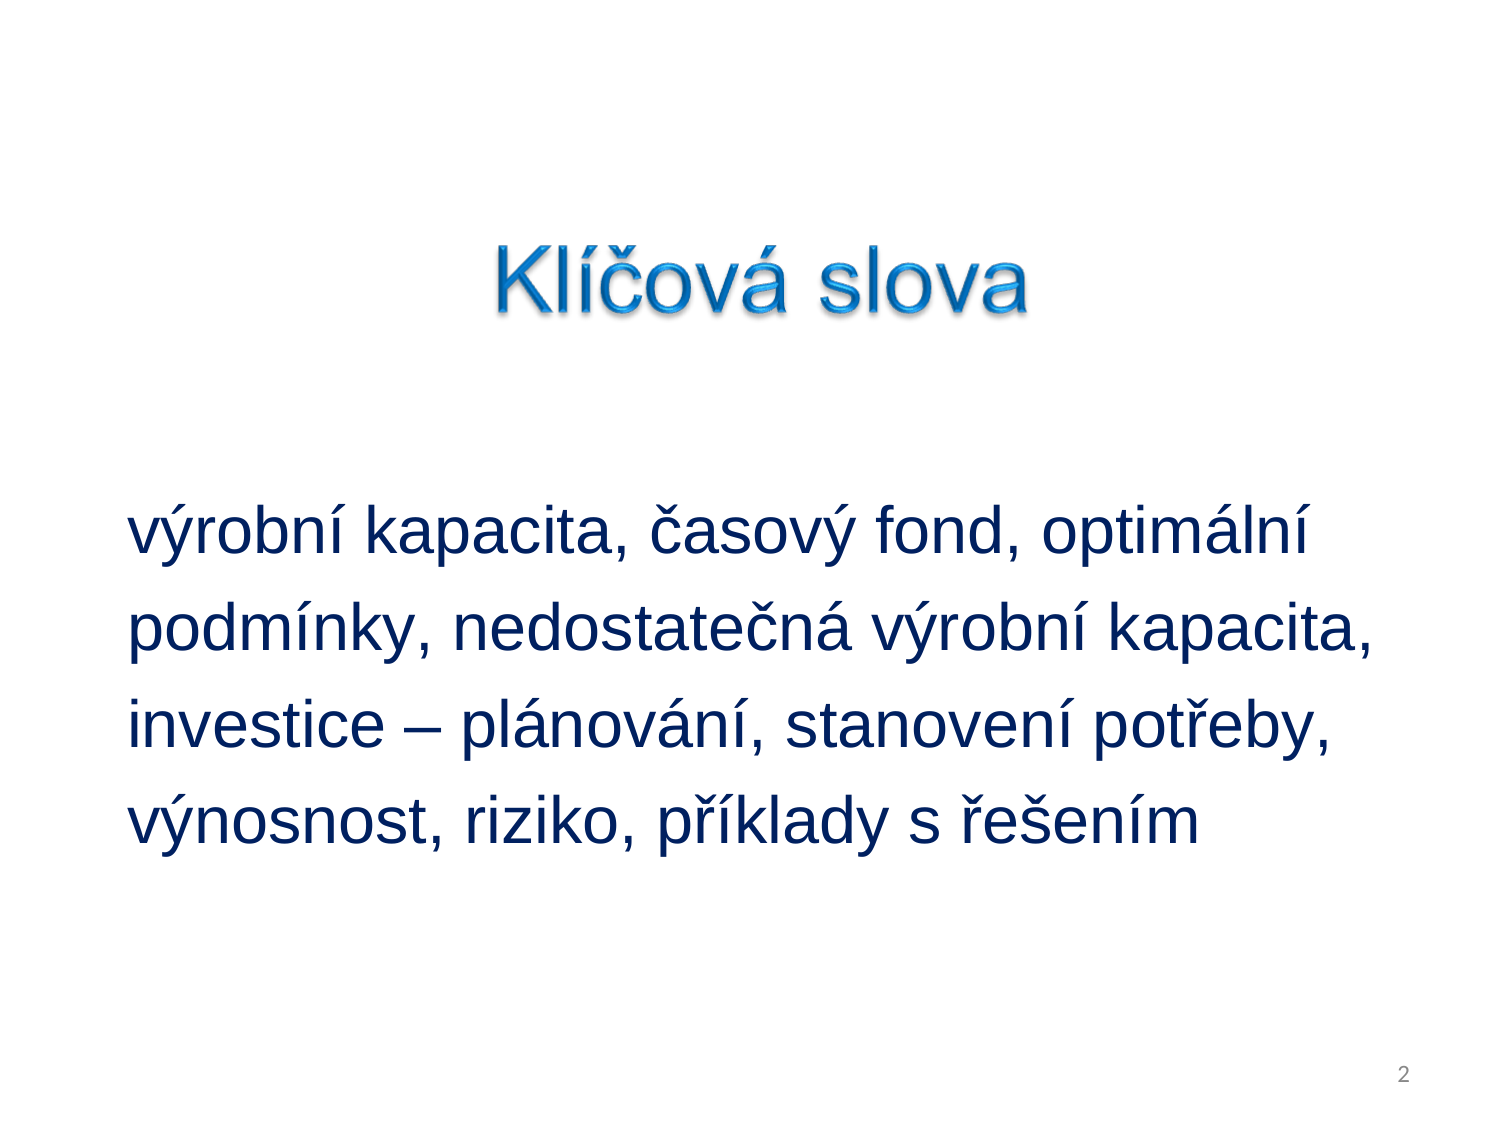

# výrobní kapacita, časový fond, optimální
podmínky, nedostatečná výrobní kapacita,
investice – plánování, stanovení potřeby,
výnosnost, riziko, příklady s řešením